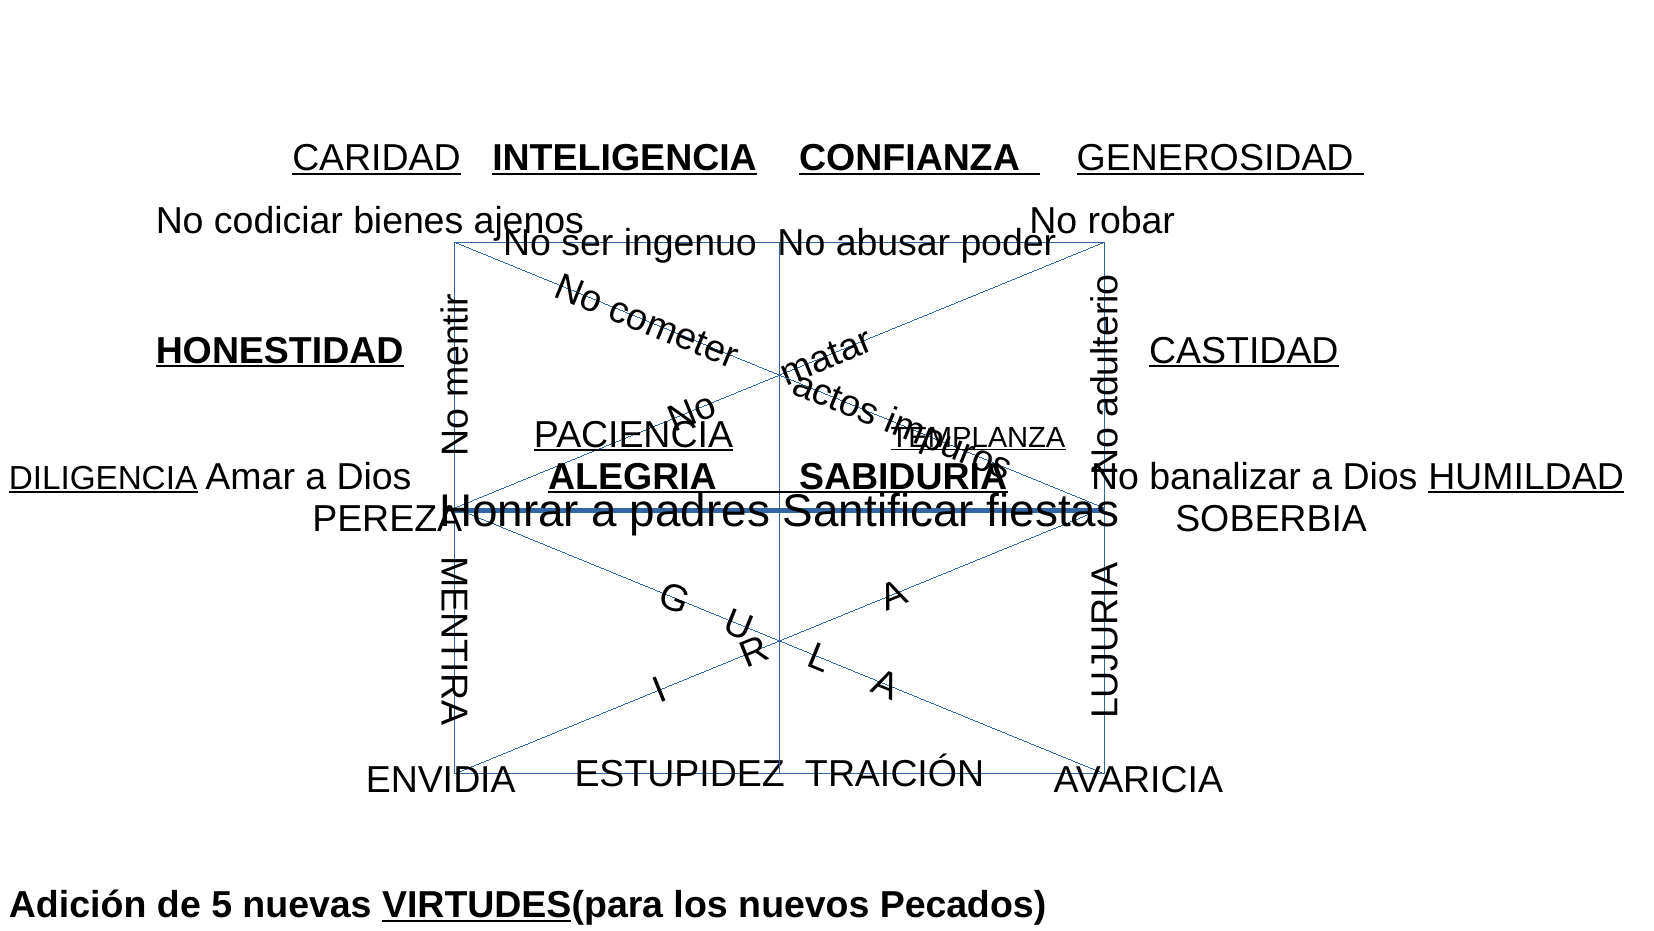

CARIDAD INTELIGENCIA CONFIANZA GENEROSIDAD
 No codiciar bienes ajenos No robar
 HONESTIDAD CASTIDAD
 PACIENCIA TEMPLANZA
DILIGENCIA Amar a Dios ALEGRIA SABIDURIA No banalizar a Dios HUMILDAD PEREZA SOBERBIA
 ENVIDIA AVARICIA
Adición de 5 nuevas VIRTUDES(para los nuevos Pecados)
No mentir
No matar
 No cometer actos impuros
No ser ingenuo No abusar poder
No adulterio
MENTIRA
G U L A
I R A
LUJURIA
Honrar a padres Santificar fiestas
ESTUPIDEZ TRAICIÓN